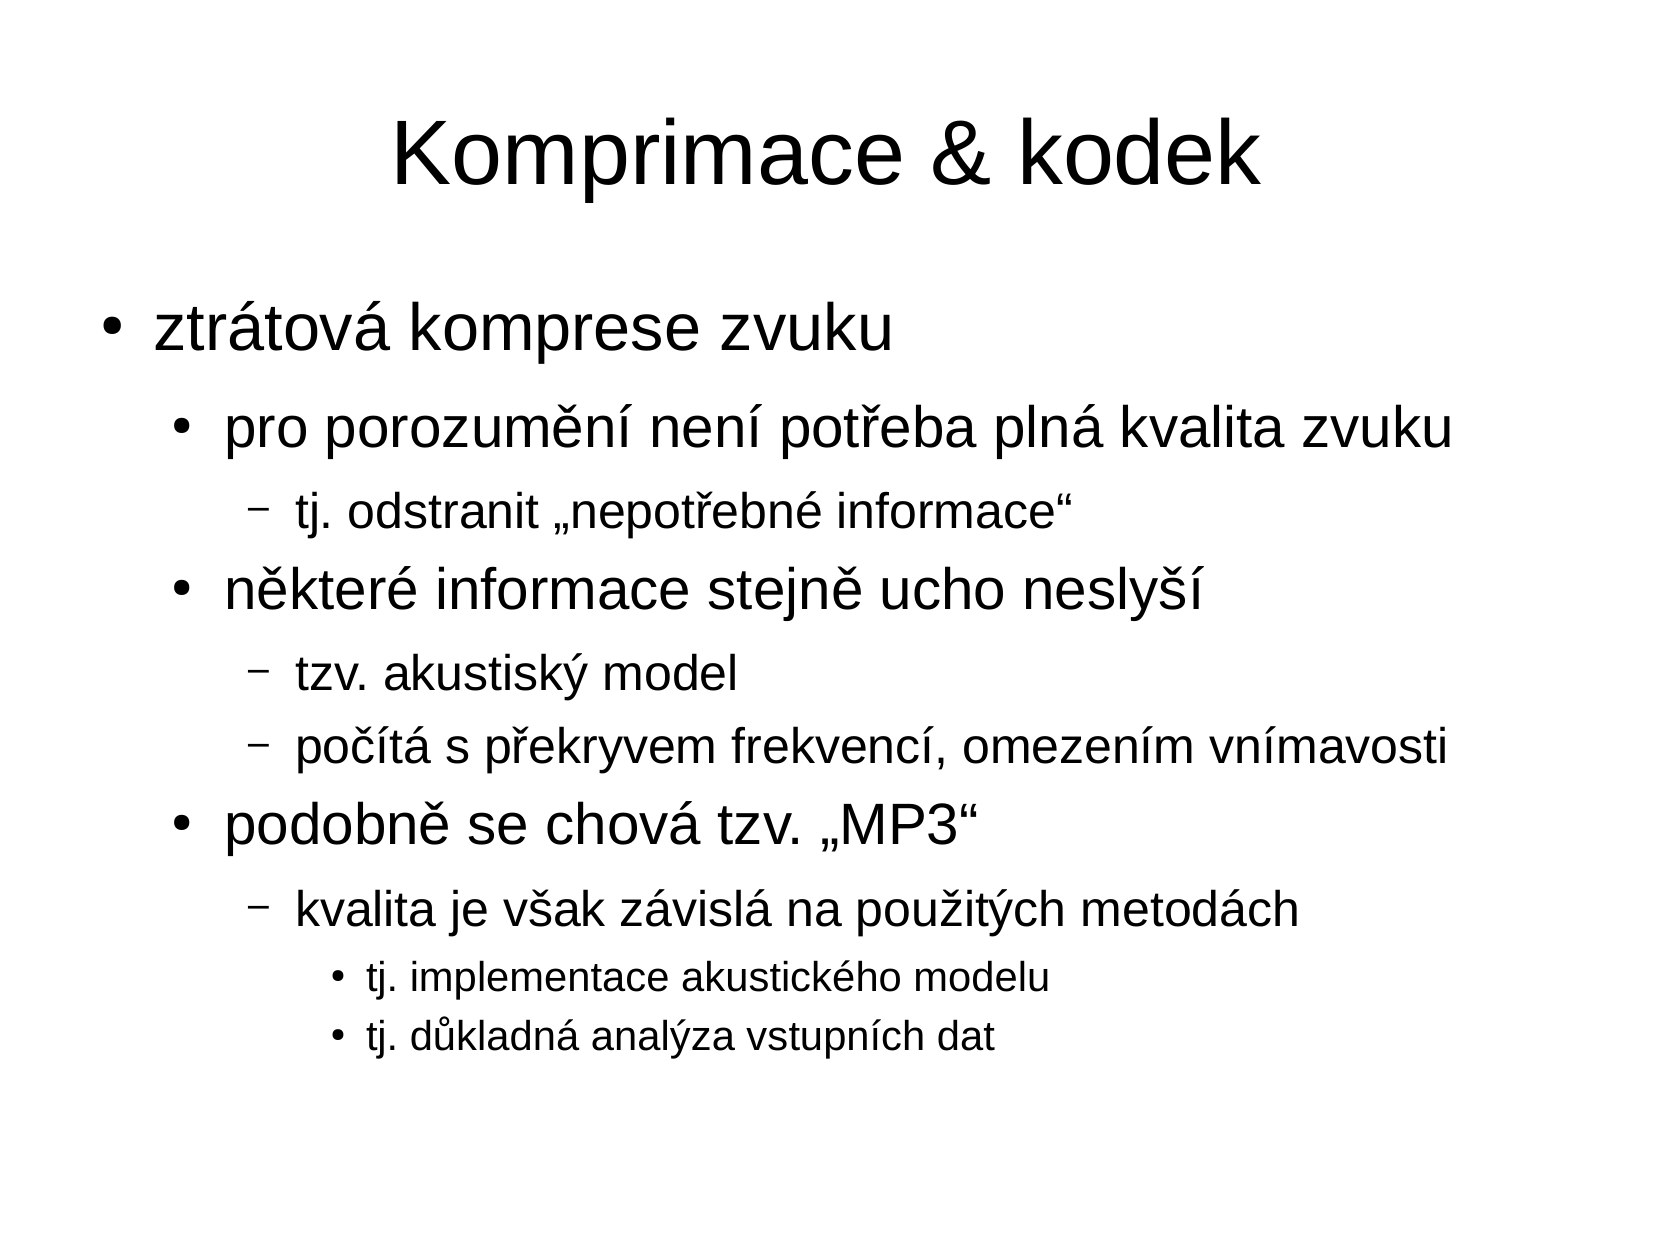

# Komprimace & kodek
ztrátová komprese zvuku
pro porozumění není potřeba plná kvalita zvuku
tj. odstranit „nepotřebné informace“
některé informace stejně ucho neslyší
tzv. akustiský model
počítá s překryvem frekvencí, omezením vnímavosti
podobně se chová tzv. „MP3“
kvalita je však závislá na použitých metodách
tj. implementace akustického modelu
tj. důkladná analýza vstupních dat